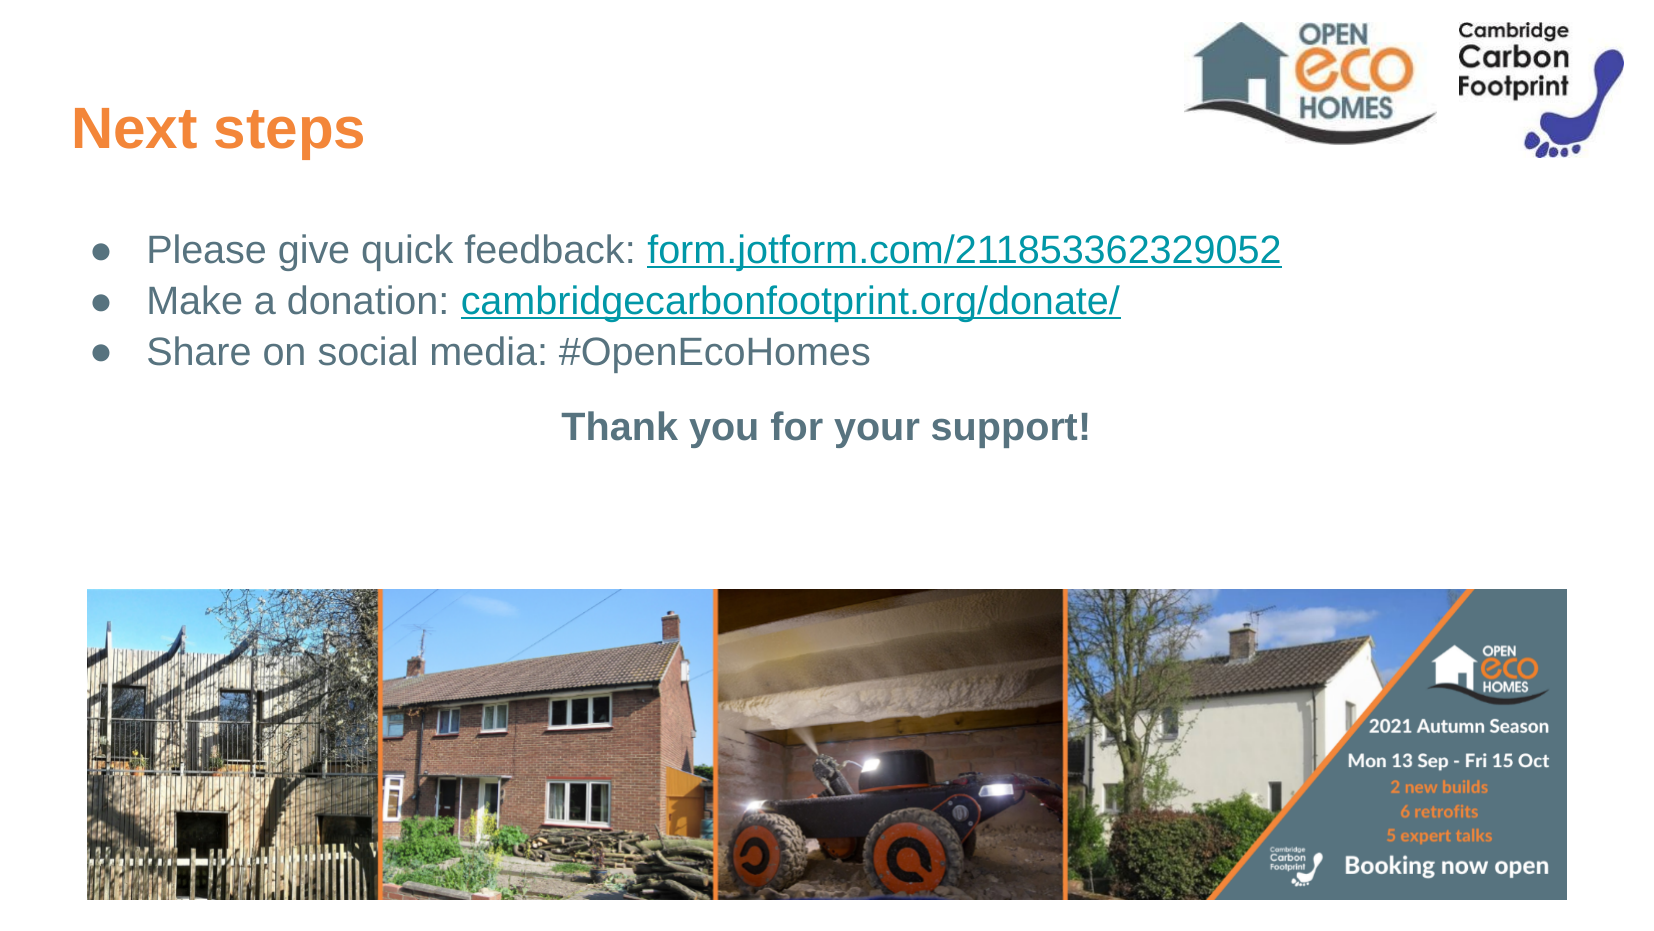

# Next steps
Please give quick feedback: form.jotform.com/211853362329052
Make a donation: cambridgecarbonfootprint.org/donate/
Share on social media: #OpenEcoHomes
Thank you for your support!